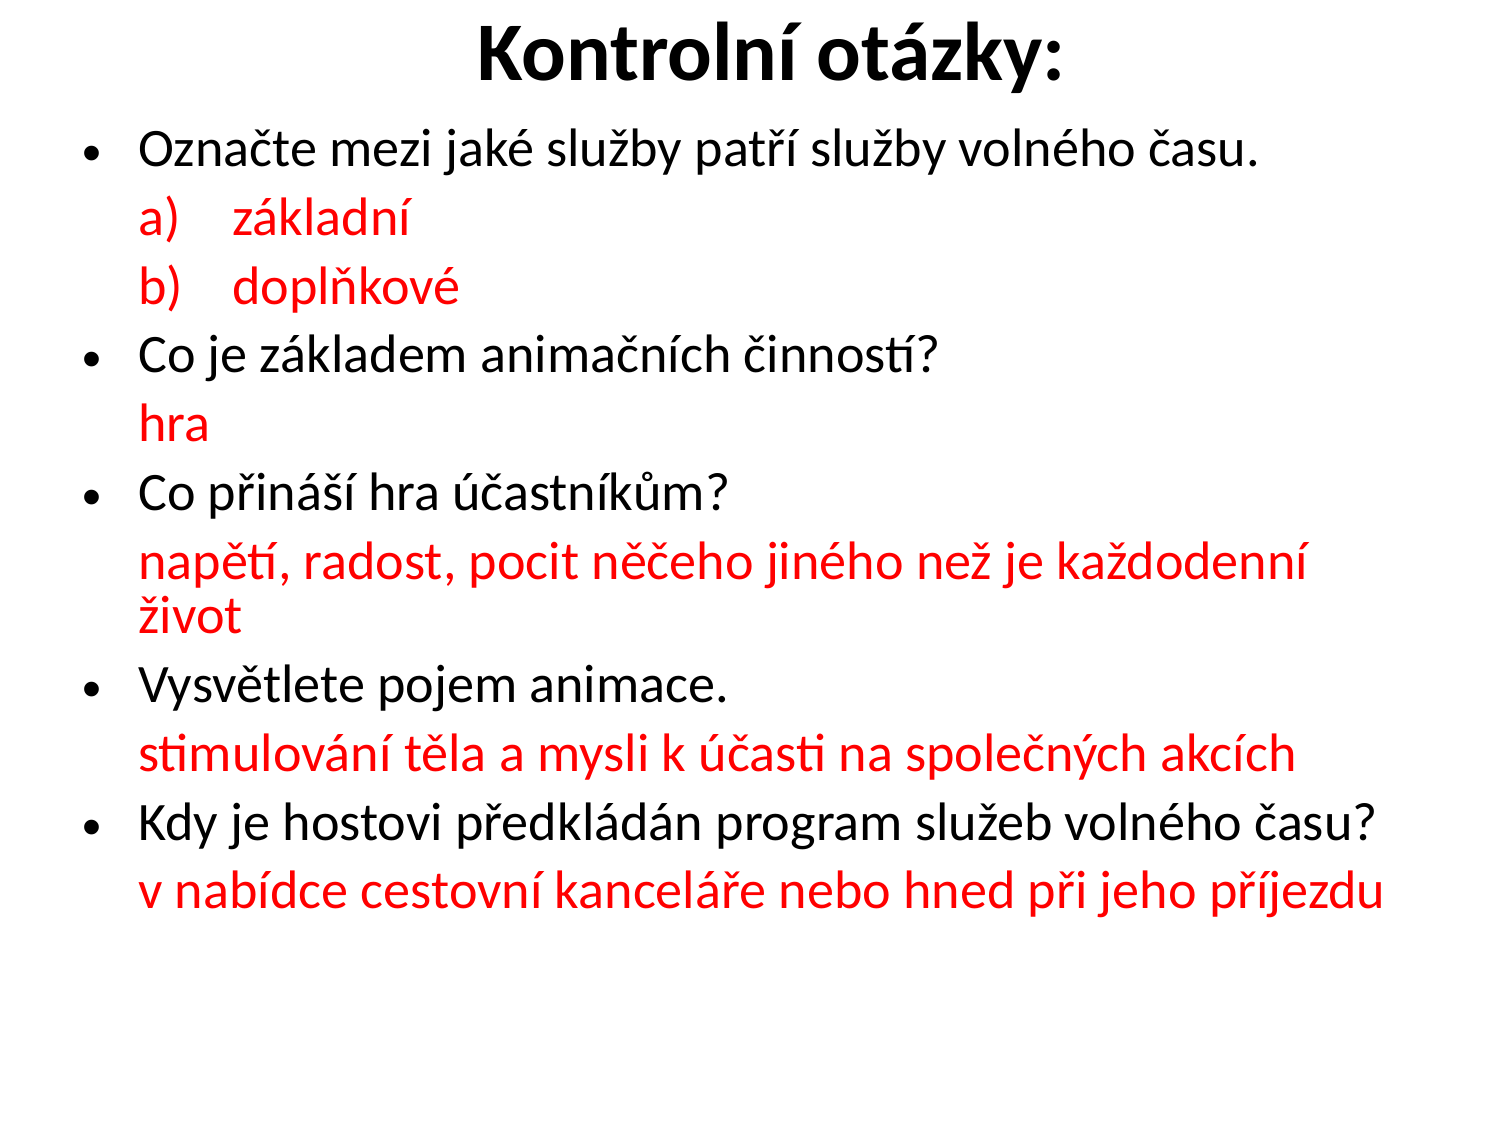

# Kontrolní otázky:
Označte mezi jaké služby patří služby volného času.
	a)	základní
	b)	doplňkové
Co je základem animačních činností?
	hra
Co přináší hra účastníkům?
	napětí, radost, pocit něčeho jiného než je každodenní život
Vysvětlete pojem animace.
	stimulování těla a mysli k účasti na společných akcích
Kdy je hostovi předkládán program služeb volného času?
	v nabídce cestovní kanceláře nebo hned při jeho příjezdu